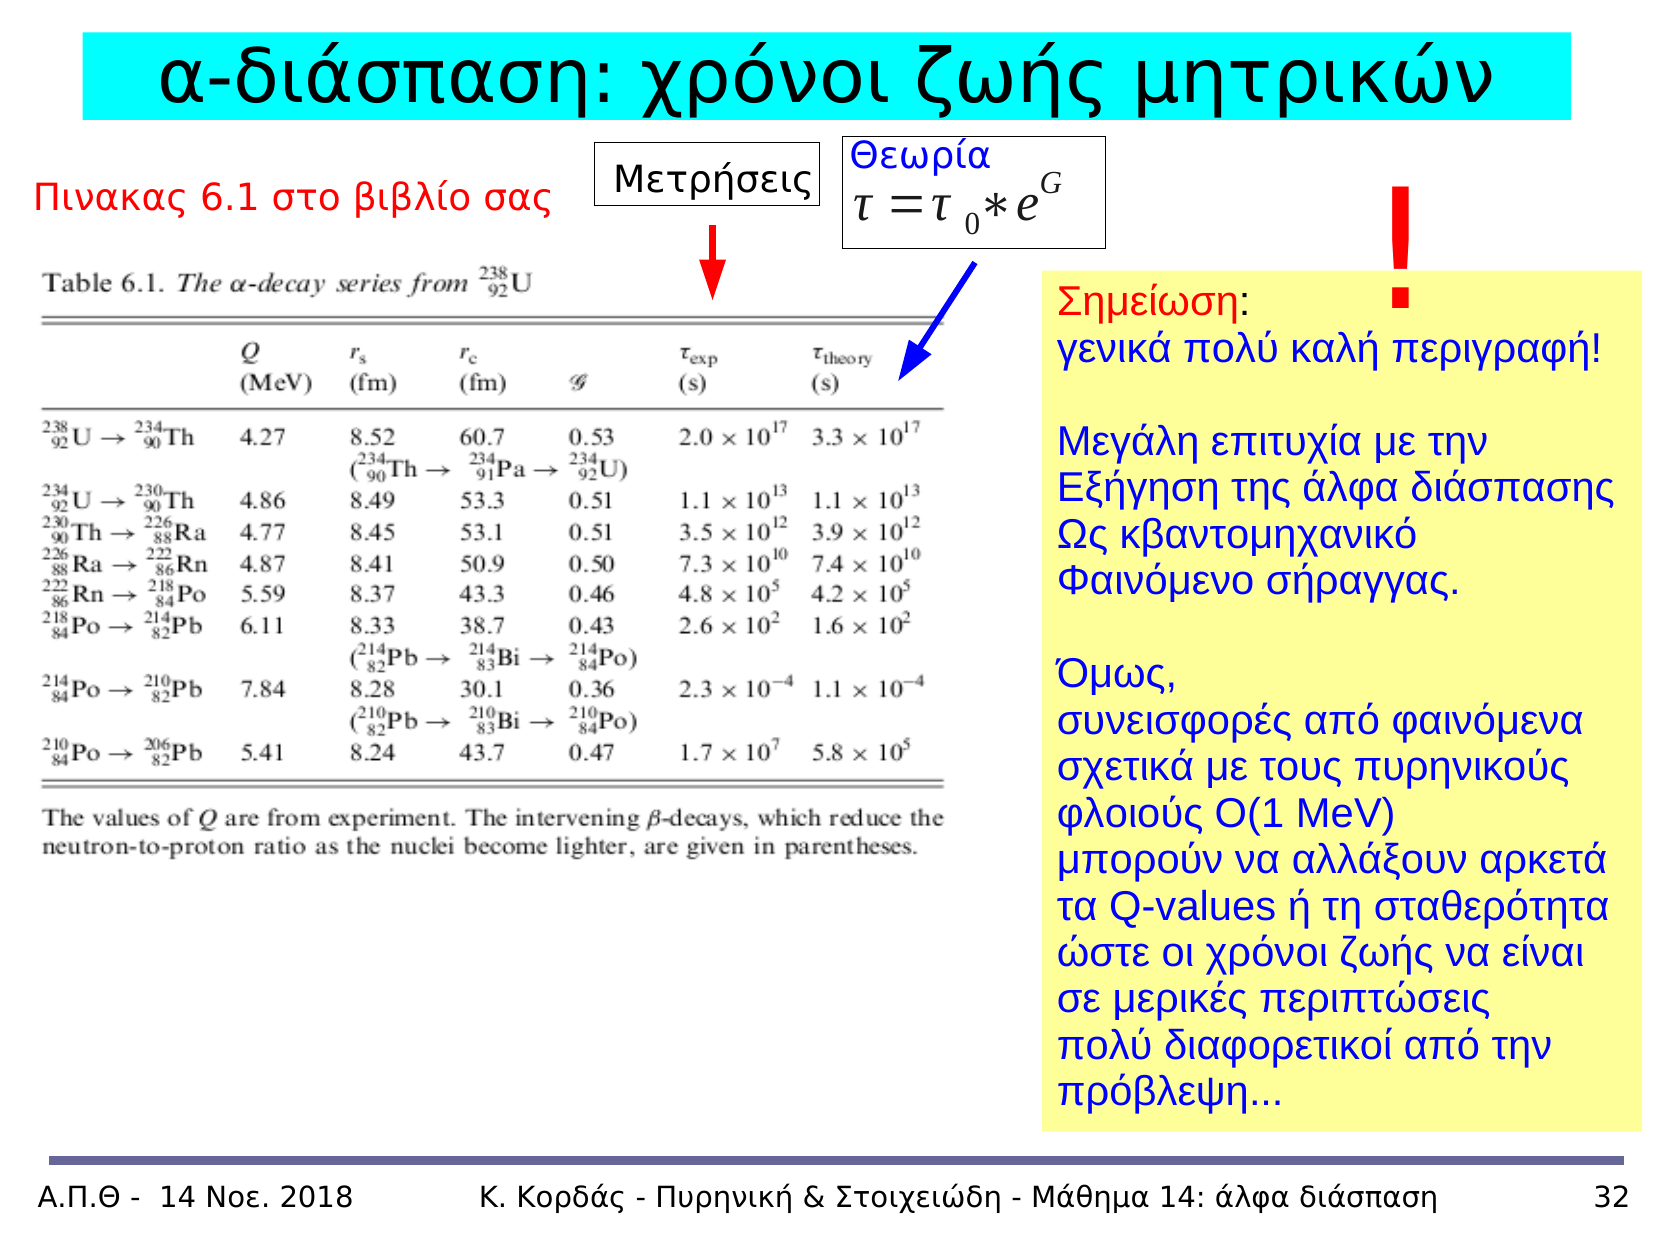

# α-διάσπαση: χρόνοι ζωής μητρικών
Θεωρία
!
Μετρήσεις
Πινακας 6.1 στο βιβλίο σας
Σημείωση:
γενικά πολύ καλή περιγραφή!
Μεγάλη επιτυχία με την
Εξήγηση της άλφα διάσπασης
Ως κβαντομηχανικό
Φαινόμενο σήραγγας.
Όμως,
συνεισφορές από φαινόμενα
σχετικά με τους πυρηνικούς
φλοιούς O(1 MeV)
μπορούν να αλλάξουν αρκετά
τα Q-values ή τη σταθερότητα
ώστε οι χρόνοι ζωής να είναι
σε μερικές περιπτώσεις
πολύ διαφορετικοί από την
πρόβλεψη...
Α.Π.Θ - 14 Νοε. 2018
Κ. Κορδάς - Πυρηνική & Στοιχειώδη - Μάθημα 14: άλφα διάσπαση
32